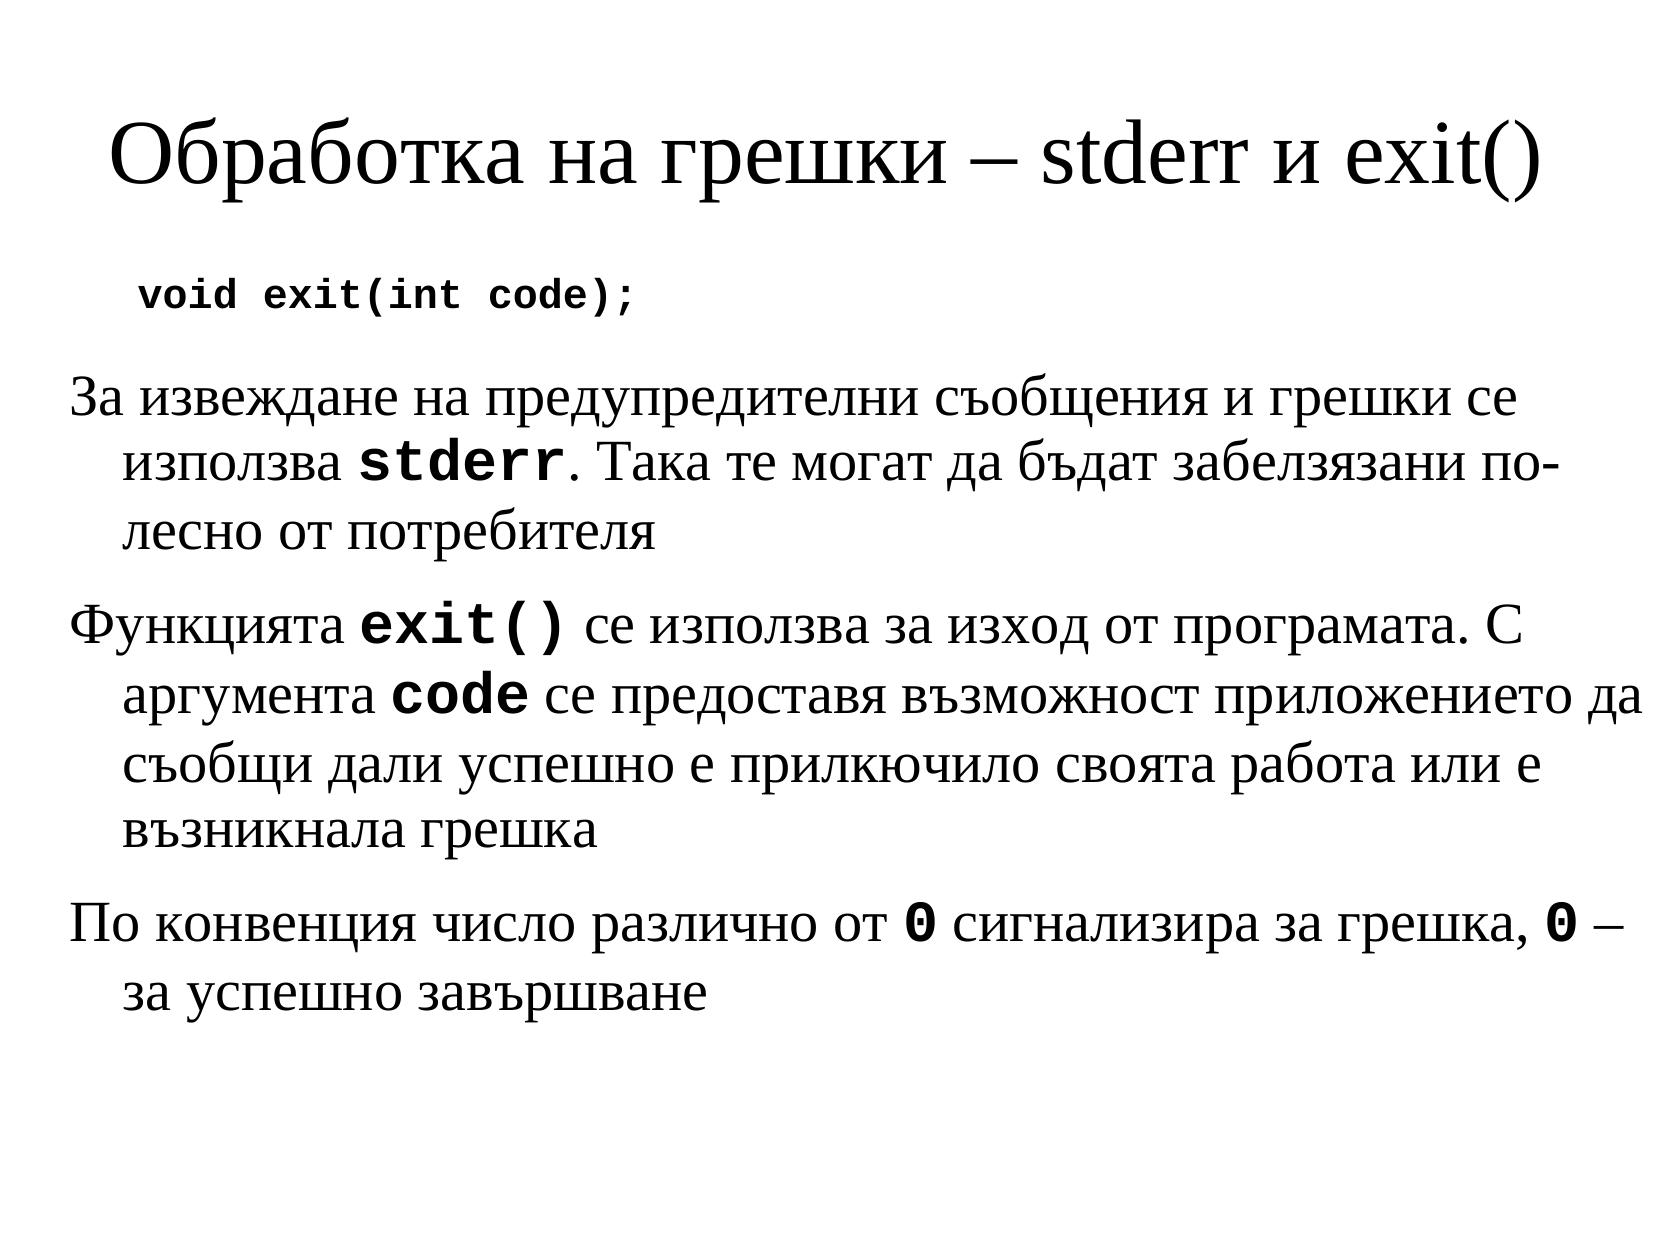

# Обработка на грешки – stderr и exit()
void exit(int code);
За извеждане на предупредителни съобщения и грешки се използва stderr. Така те могат да бъдат забелзязани по-лесно от потребителя
Функцията exit() се използва за изход от програмата. С аргумента code се предоставя възможност приложението да съобщи дали успешно е прилкючило своята работа или е възникнала грешка
По конвенция число различно от 0 сигнализира за грешка, 0 – за успешно завършване